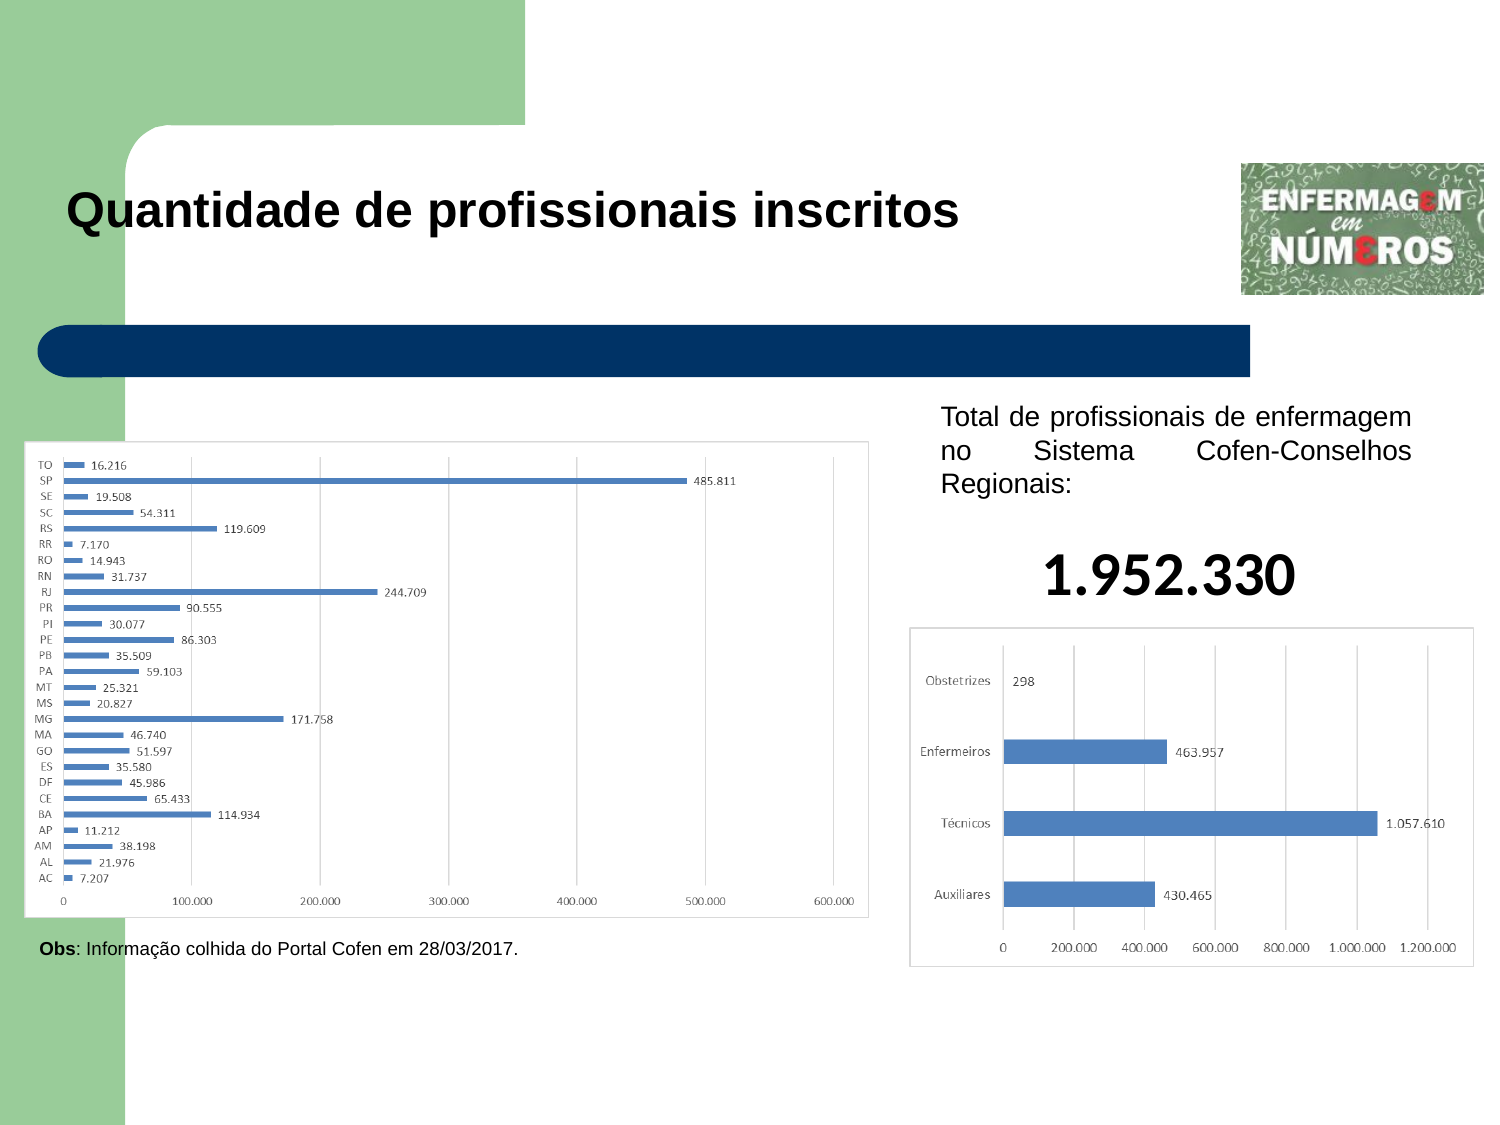

Quantidade de profissionais inscritos
Total de profissionais de enfermagem no Sistema Cofen-Conselhos Regionais:
1.952.330
Obs: Informação colhida do Portal Cofen em 28/03/2017.